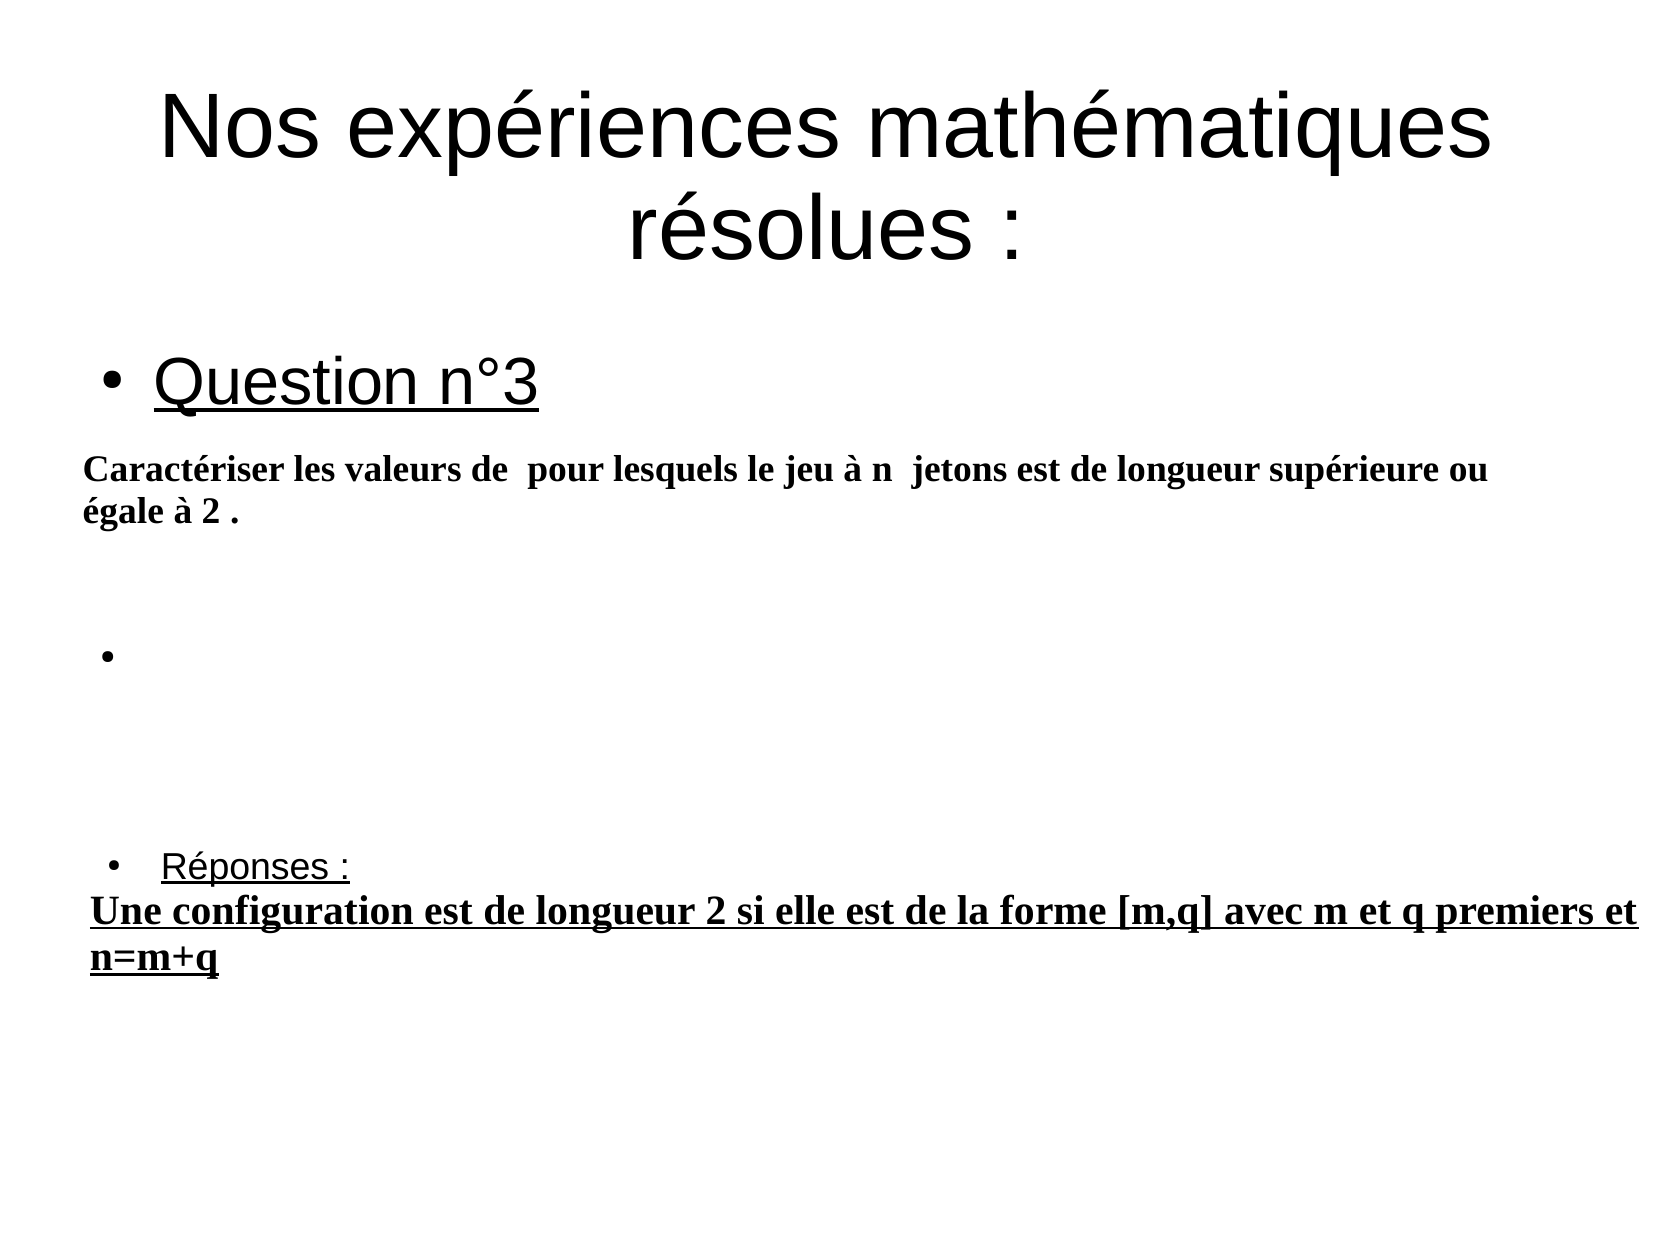

Nos expériences mathématiques résolues :
# Question n°3
Caractériser les valeurs de pour lesquels le jeu à n jetons est de longueur supérieure ou égale à 2 .
Réponses :
Une configuration est de longueur 2 si elle est de la forme [m,q] avec m et q premiers et n=m+q